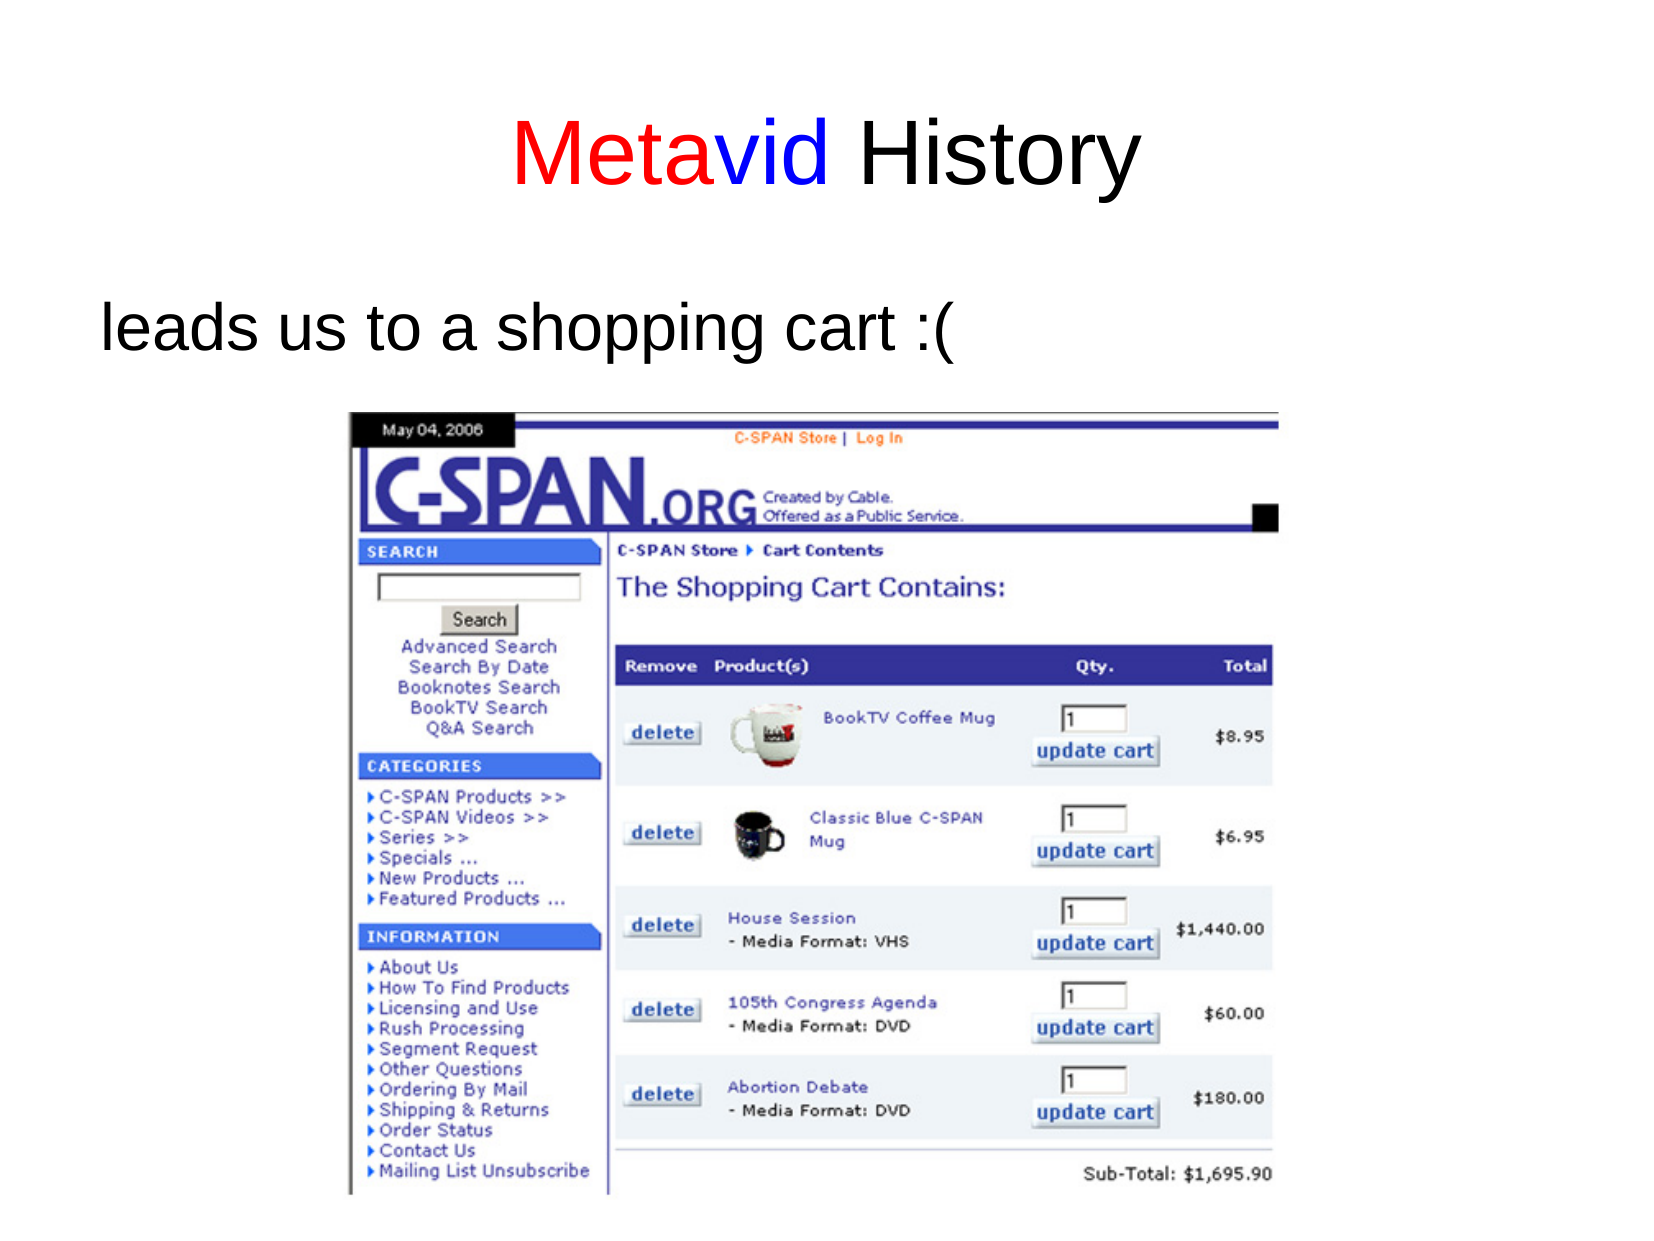

# Metavid History
leads us to a shopping cart :(